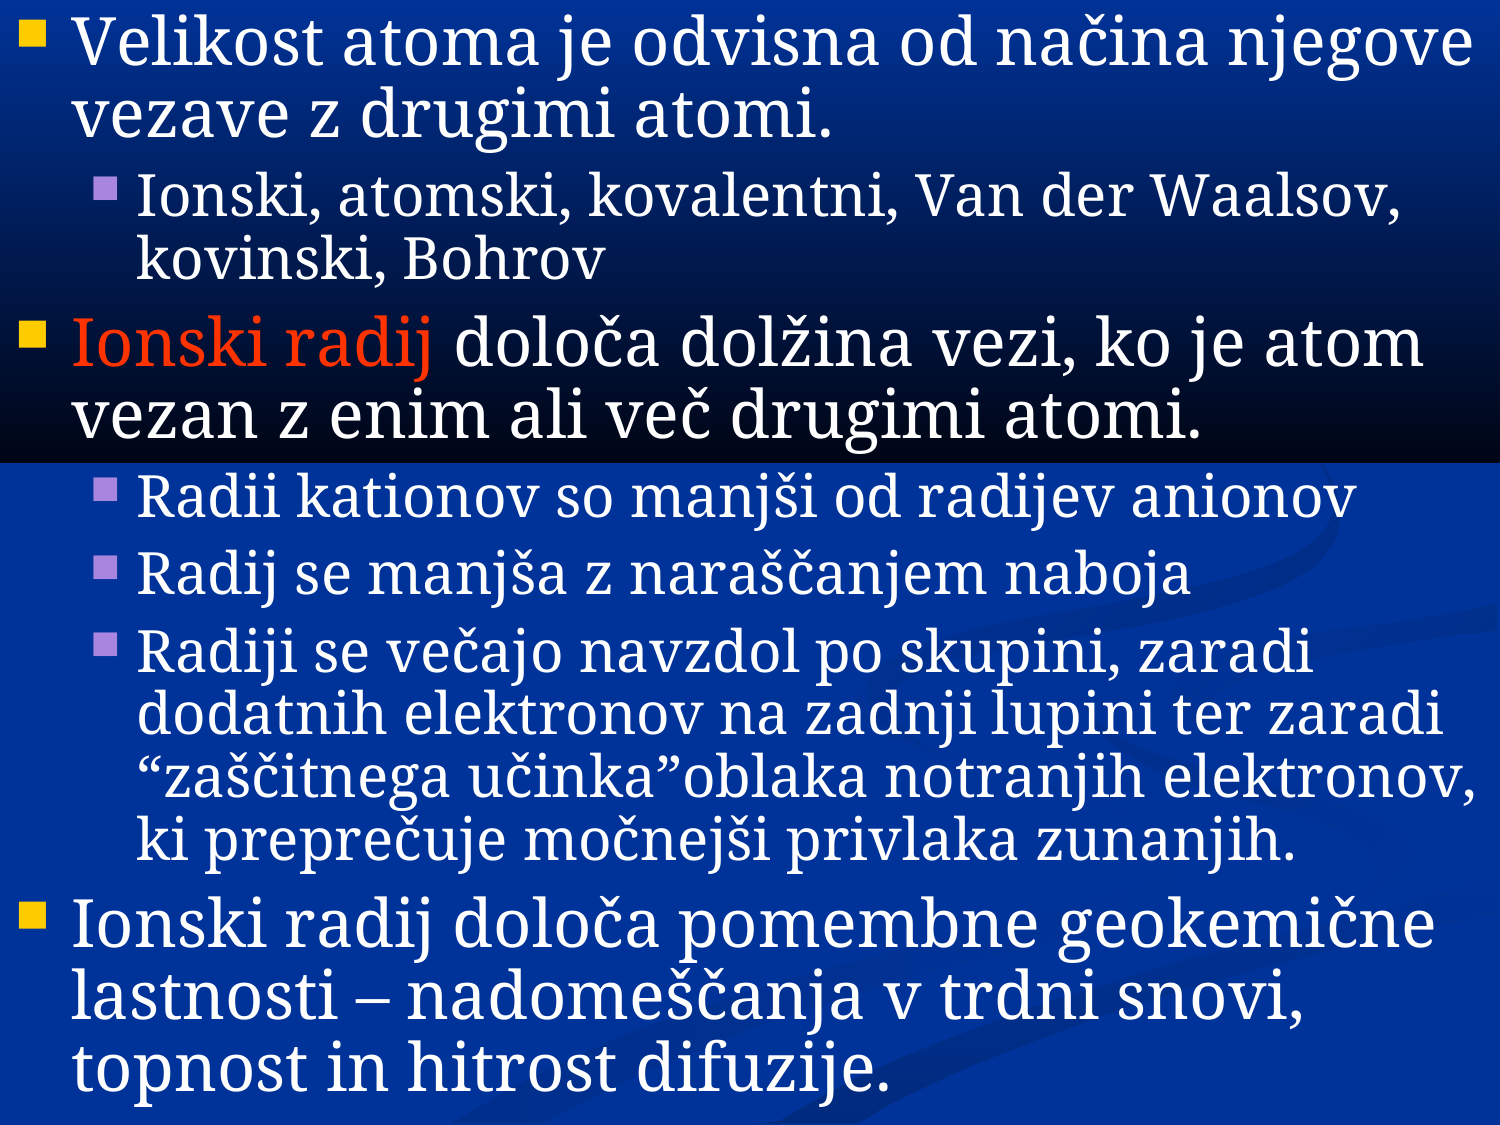

# Velikost atoma je odvisna od načina njegove vezave z drugimi atomi.
Ionski, atomski, kovalentni, Van der Waalsov, kovinski, Bohrov
Ionski radij določa dolžina vezi, ko je atom vezan z enim ali več drugimi atomi.
Radii kationov so manjši od radijev anionov
Radij se manjša z naraščanjem naboja
Radiji se večajo navzdol po skupini, zaradi dodatnih elektronov na zadnji lupini ter zaradi “zaščitnega učinka”oblaka notranjih elektronov, ki preprečuje močnejši privlaka zunanjih.
Ionski radij določa pomembne geokemične lastnosti – nadomeščanja v trdni snovi, topnost in hitrost difuzije.